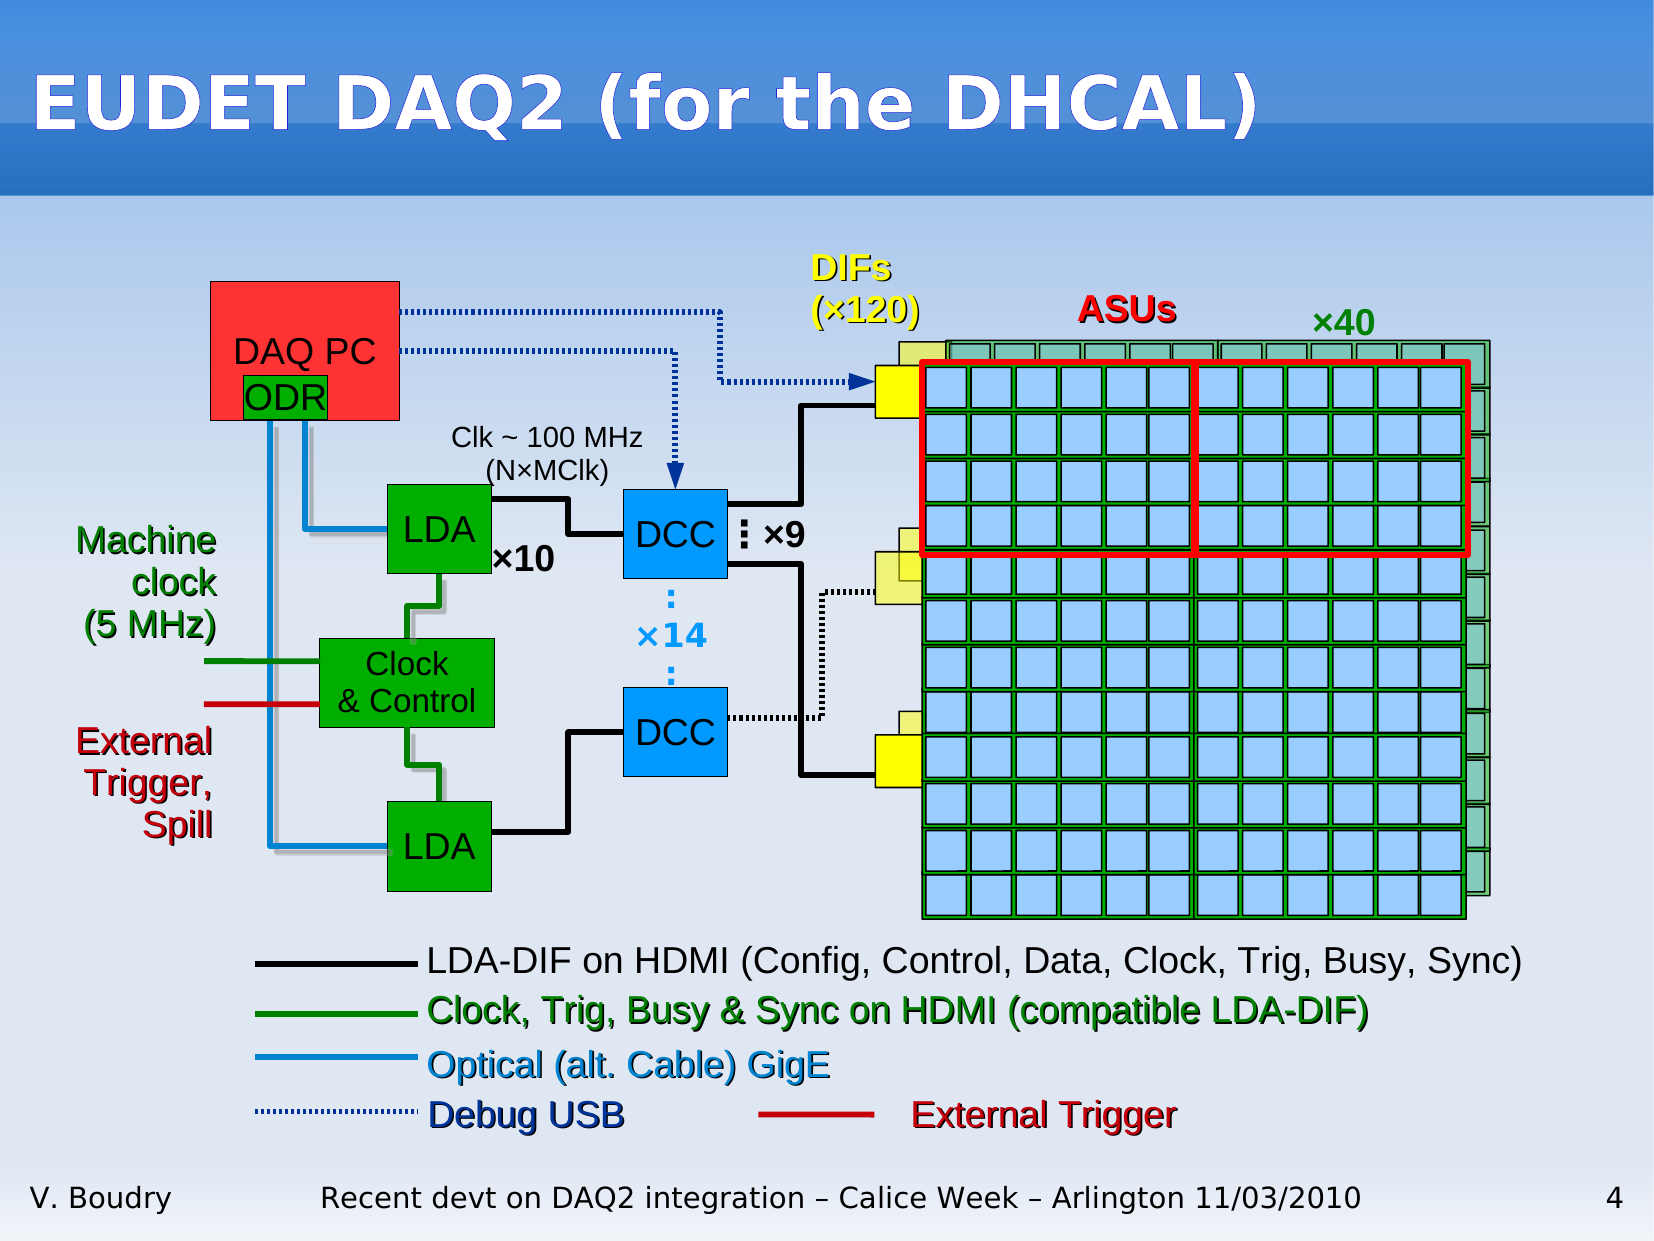

# EUDET DAQ2 (for the DHCAL)
DIFs
(×120)
ASUs
DAQ PC
×40
ODR
LDA
DCC
⋮×9
Machine
clock
(5 MHz)
×10
:
×14
:
Clock
& Control
DCC
External
Trigger,
Spill
LDA
LDA-DIF on HDMI (Config, Control, Data, Clock, Trig, Busy, Sync)
Clock, Trig, Busy & Sync on HDMI (compatible LDA-DIF)
Optical (alt. Cable) GigE
Debug USB
External Trigger
Clk ~ 100 MHz
(N×MClk)
Recent devt on DAQ2 integration – Calice Week – Arlington 11/03/2010
4